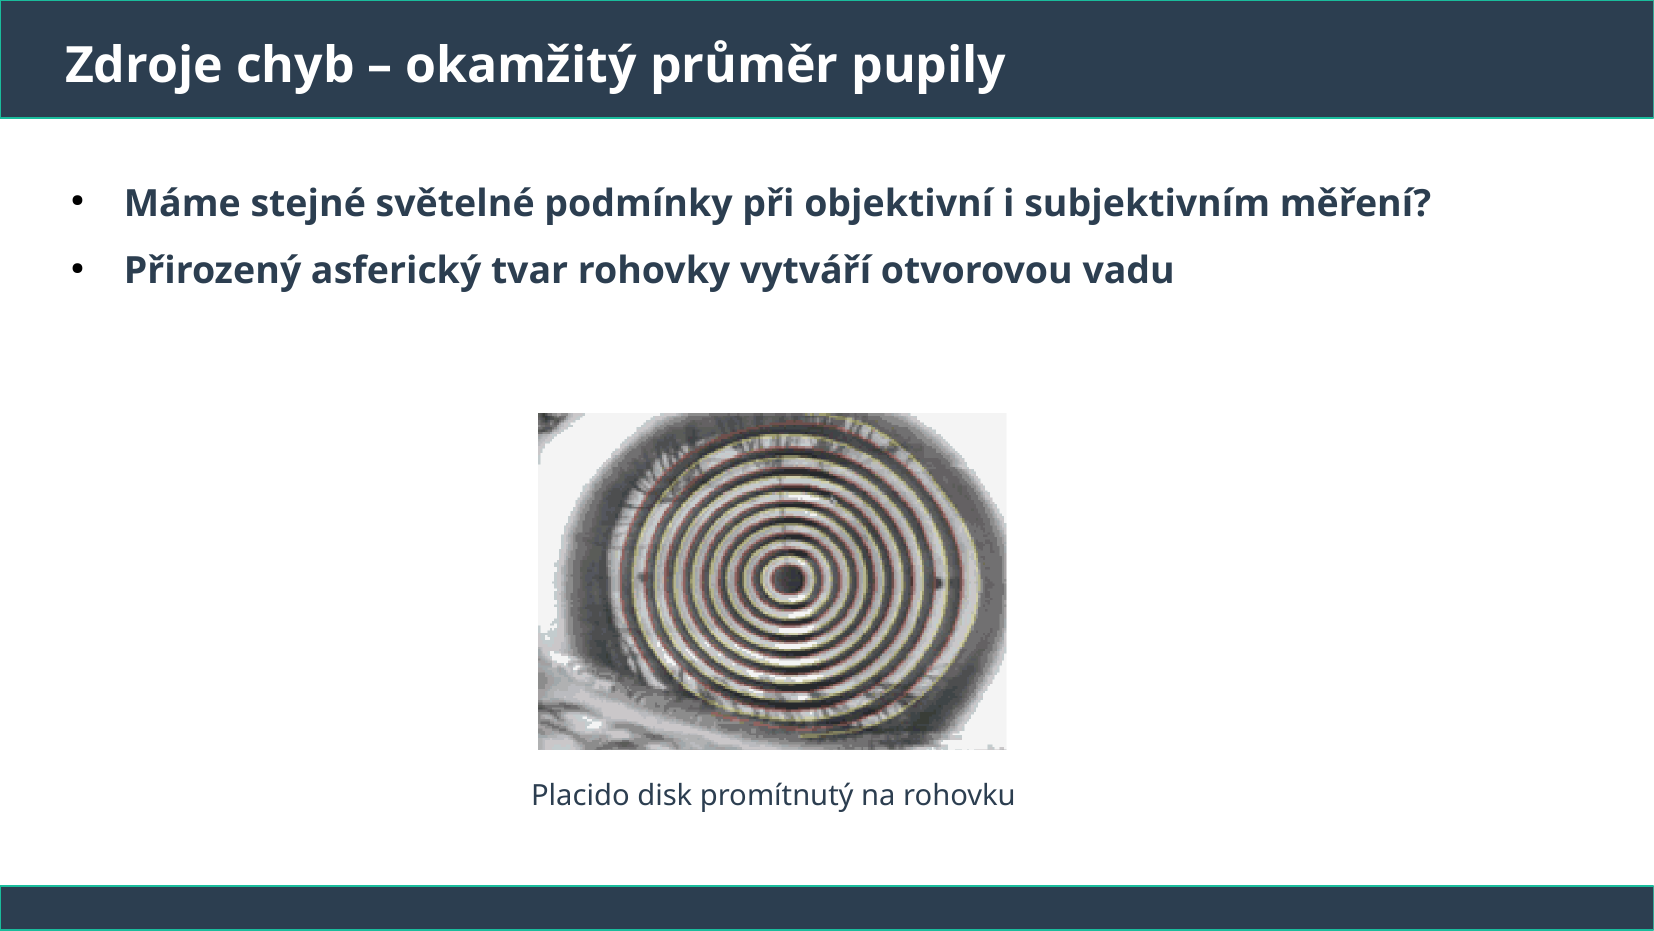

# Zdroje chyb – okamžitý průměr pupily
Máme stejné světelné podmínky při objektivní i subjektivním měření?
Přirozený asferický tvar rohovky vytváří otvorovou vadu
Placido disk promítnutý na rohovku
15